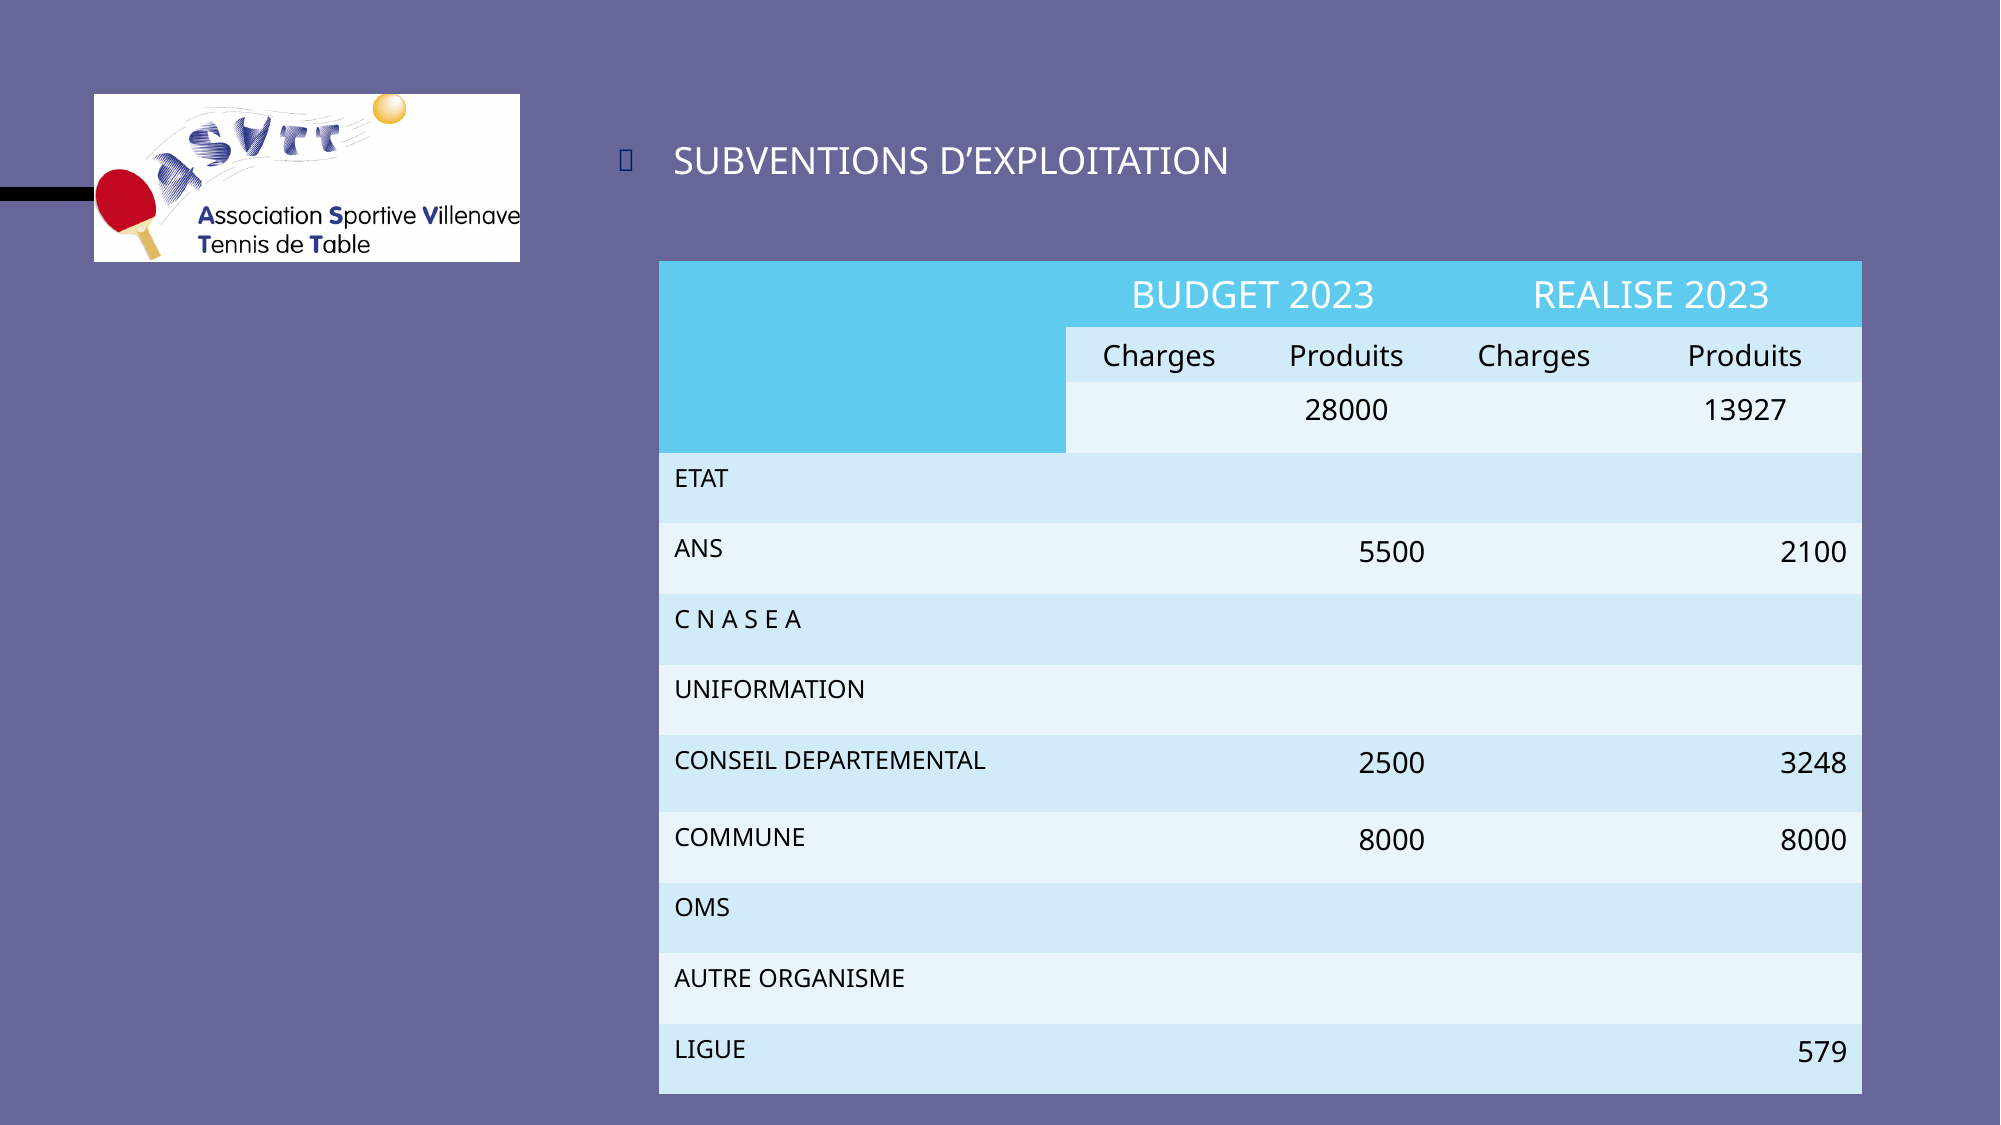

# SUBVENTIONS D’EXPLOITATION
| | BUDGET 2023 | | REALISE 2023 | |
| --- | --- | --- | --- | --- |
| | Charges | Produits | Charges | Produits |
| | | 28000 | | 13927 |
| ETAT | | | | |
| ANS | | 5500 | | 2100 |
| C N A S E A | | | | |
| UNIFORMATION | | | | |
| CONSEIL DEPARTEMENTAL | | 2500 | | 3248 |
| COMMUNE | | 8000 | | 8000 |
| OMS | | | | |
| AUTRE ORGANISME | | | | |
| LIGUE | | | | 579 |